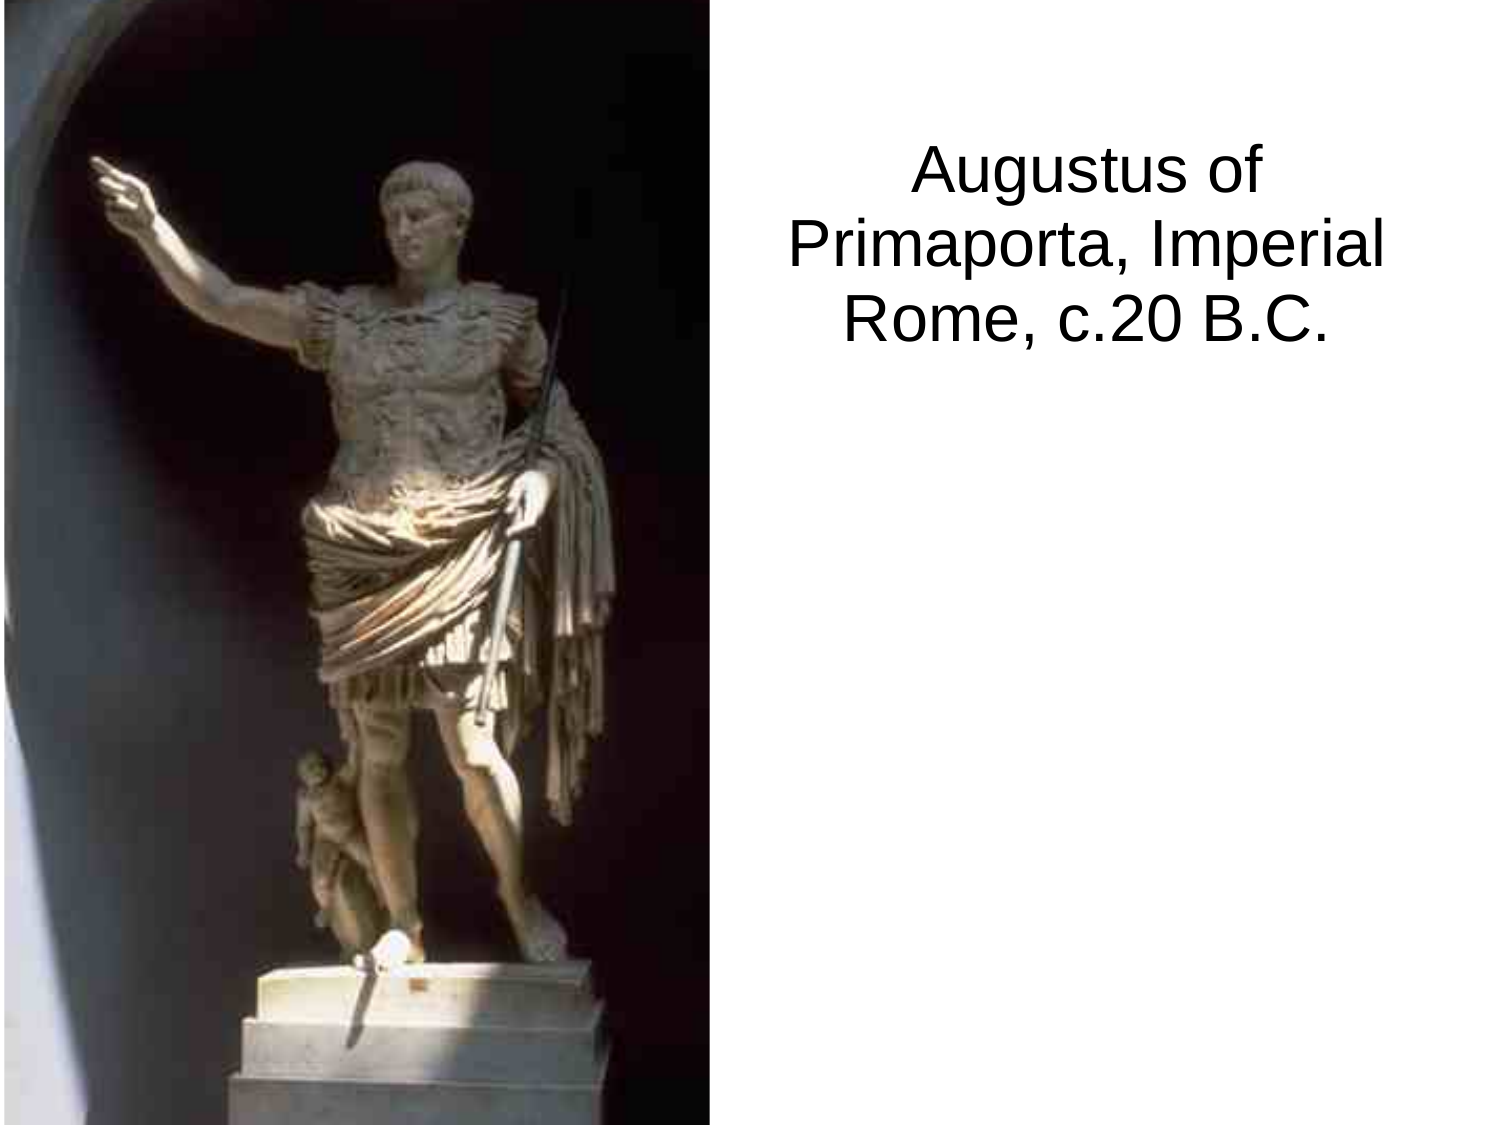

# Augustus of Primaporta, Imperial Rome, c.20 B.C.